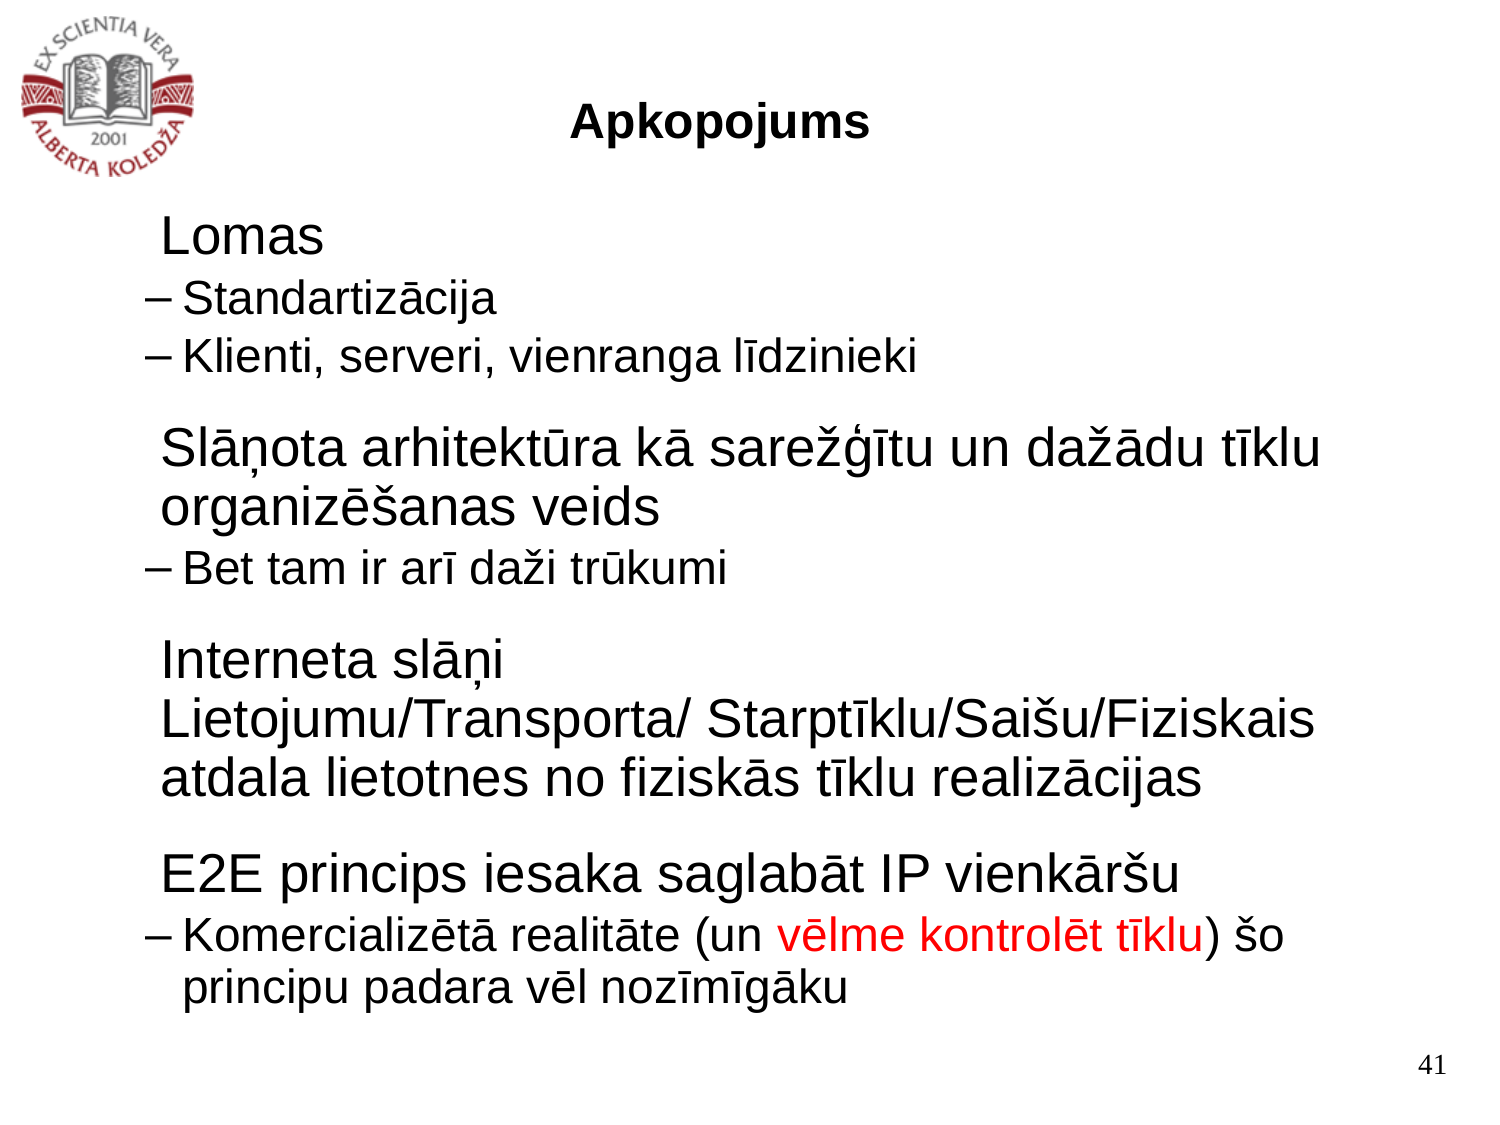

# Apkopojums
Lomas
Standartizācija
Klienti, serveri, vienranga līdzinieki
Slāņota arhitektūra kā sarežģītu un dažādu tīklu organizēšanas veids
Bet tam ir arī daži trūkumi
Interneta slāņi
Lietojumu/Transporta/ Starptīklu/Saišu/Fiziskais
atdala lietotnes no fiziskās tīklu realizācijas
E2E princips iesaka saglabāt IP vienkāršu
Komercializētā realitāte (un vēlme kontrolēt tīklu) šo principu padara vēl nozīmīgāku